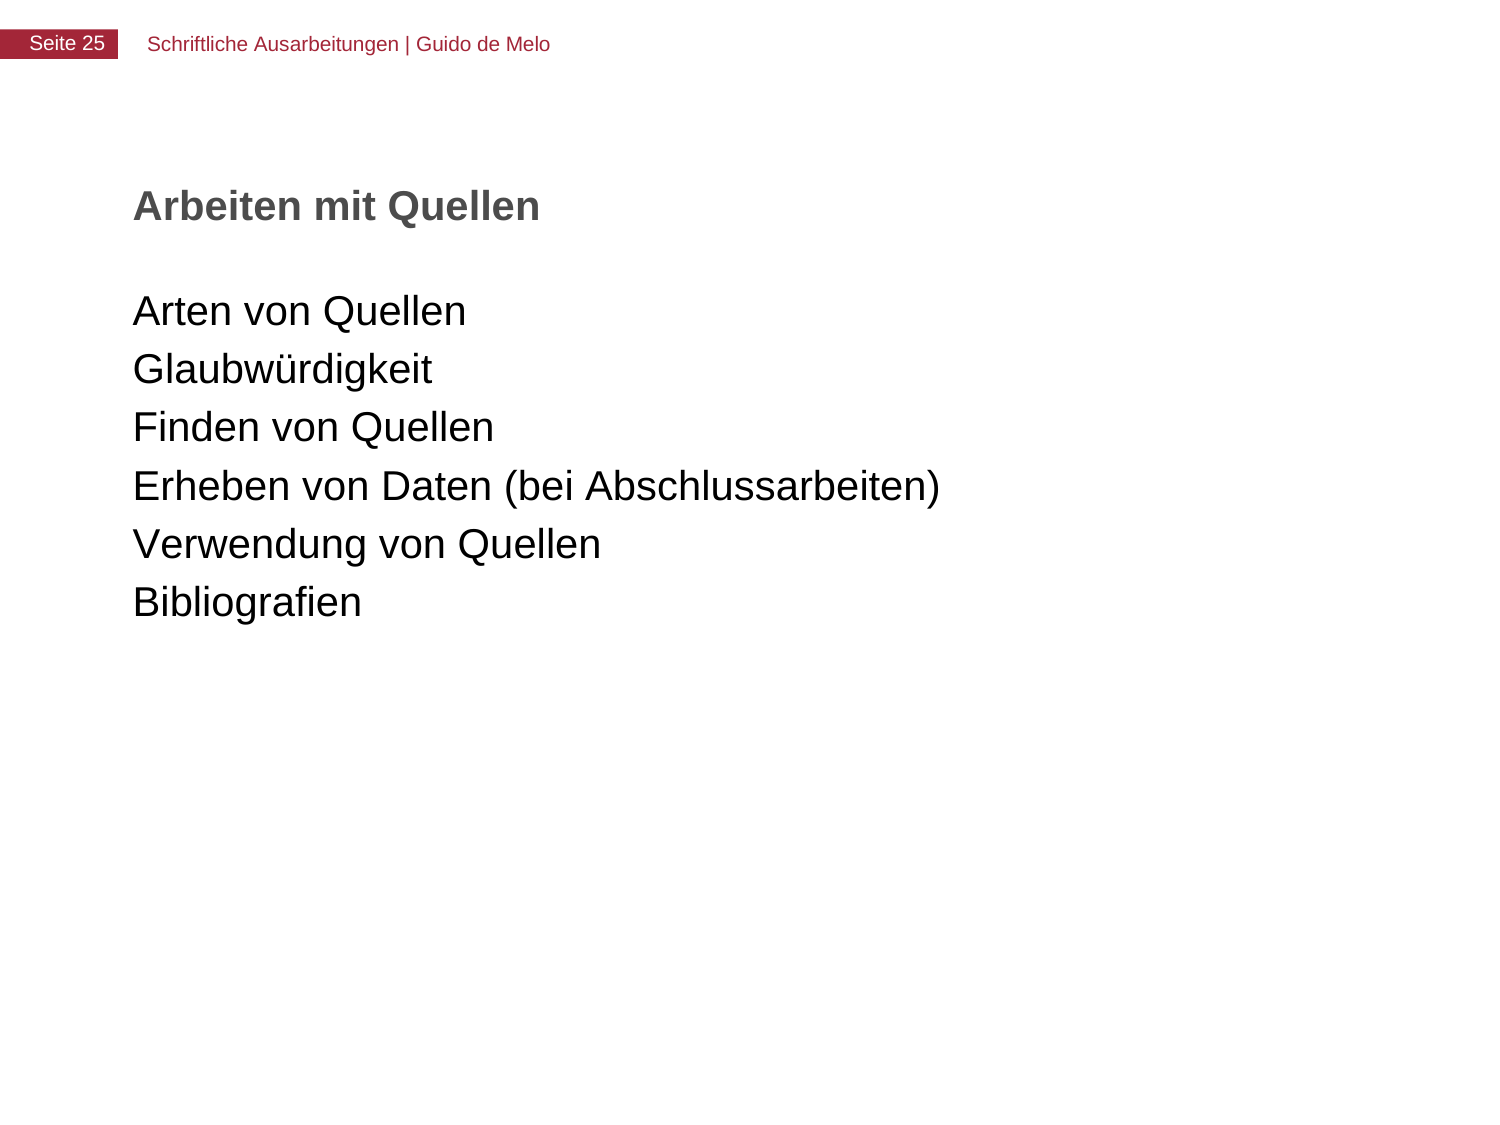

# Arbeiten mit Quellen
Arten von Quellen
Glaubwürdigkeit
Finden von Quellen
Erheben von Daten (bei Abschlussarbeiten)
Verwendung von Quellen
Bibliografien